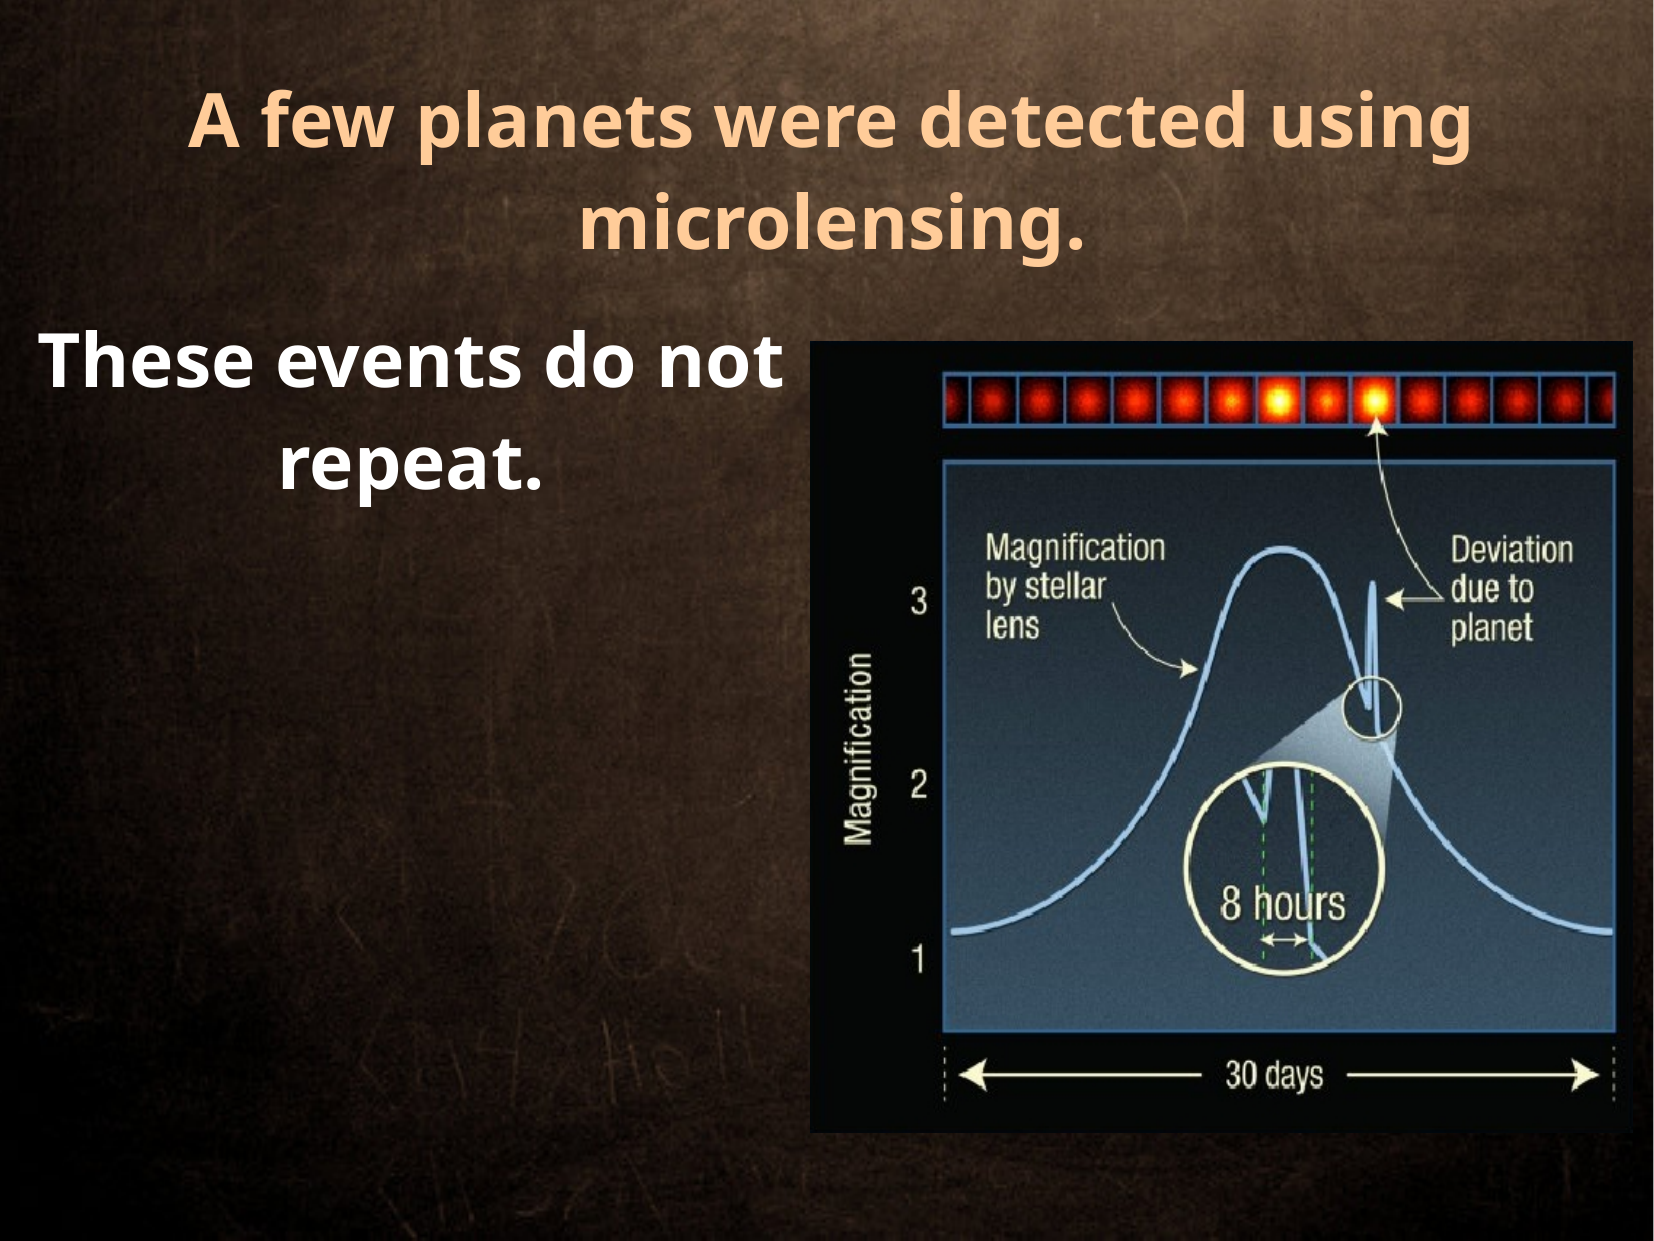

A few planets were detected using microlensing.
These events do not repeat.